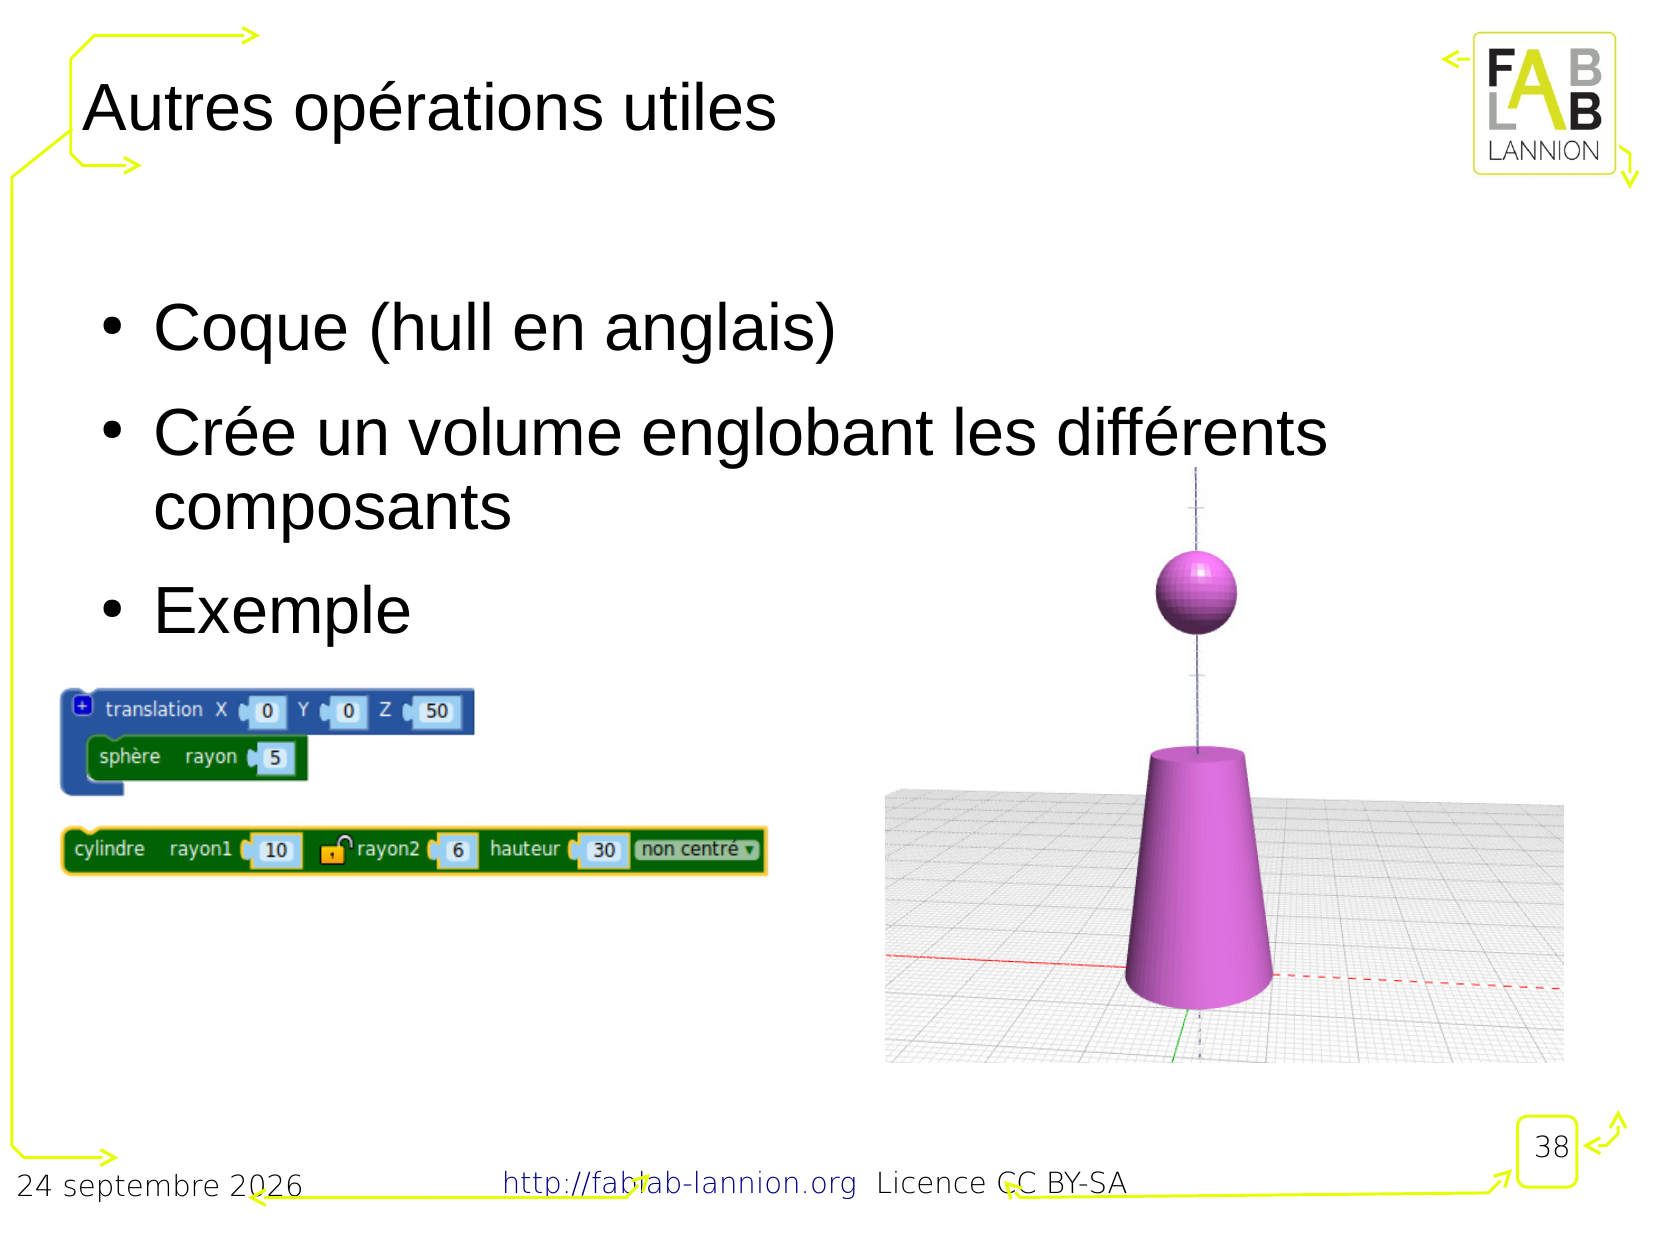

# Autres opérations utiles
Coque (hull en anglais)
Crée un volume englobant les différents composants
Exemple
38